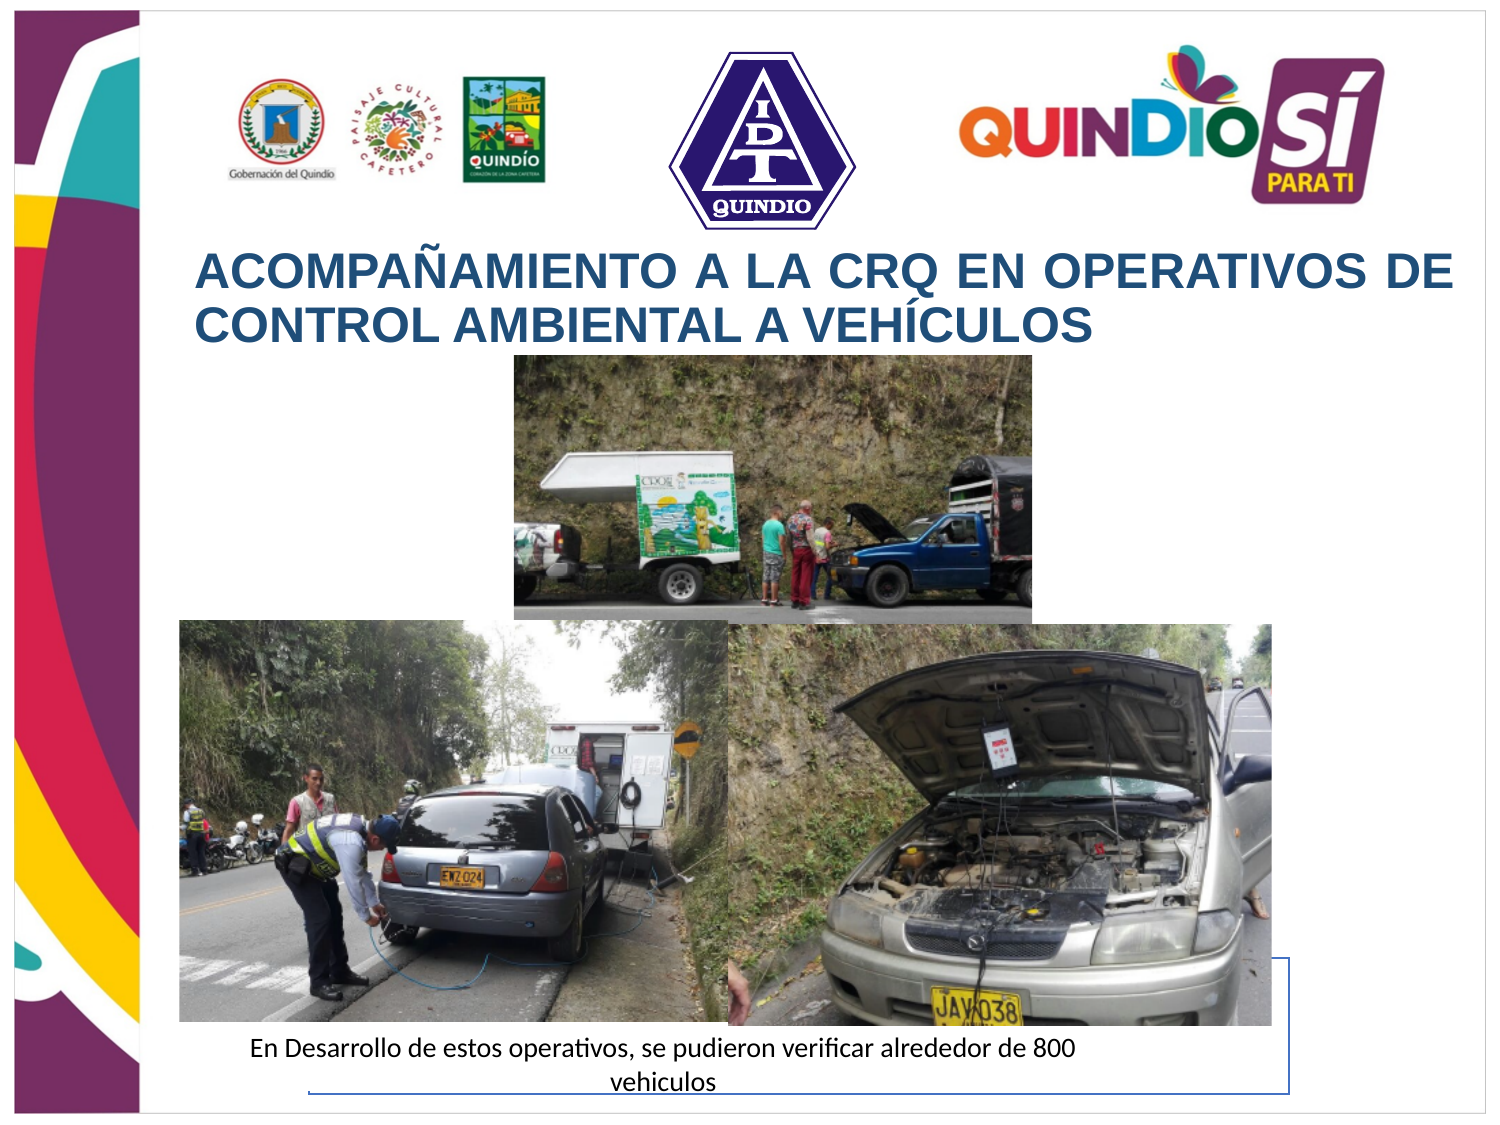

# ACOMPAÑAMIENTO A LA CRQ EN OPERATIVOS DE CONTROL AMBIENTAL A VEHÍCULOS
GLORIA MERCEDES BUITRAGO SALAZAR
Directora General
En Desarrollo de estos operativos, se pudieron verificar alrededor de 800 vehiculos